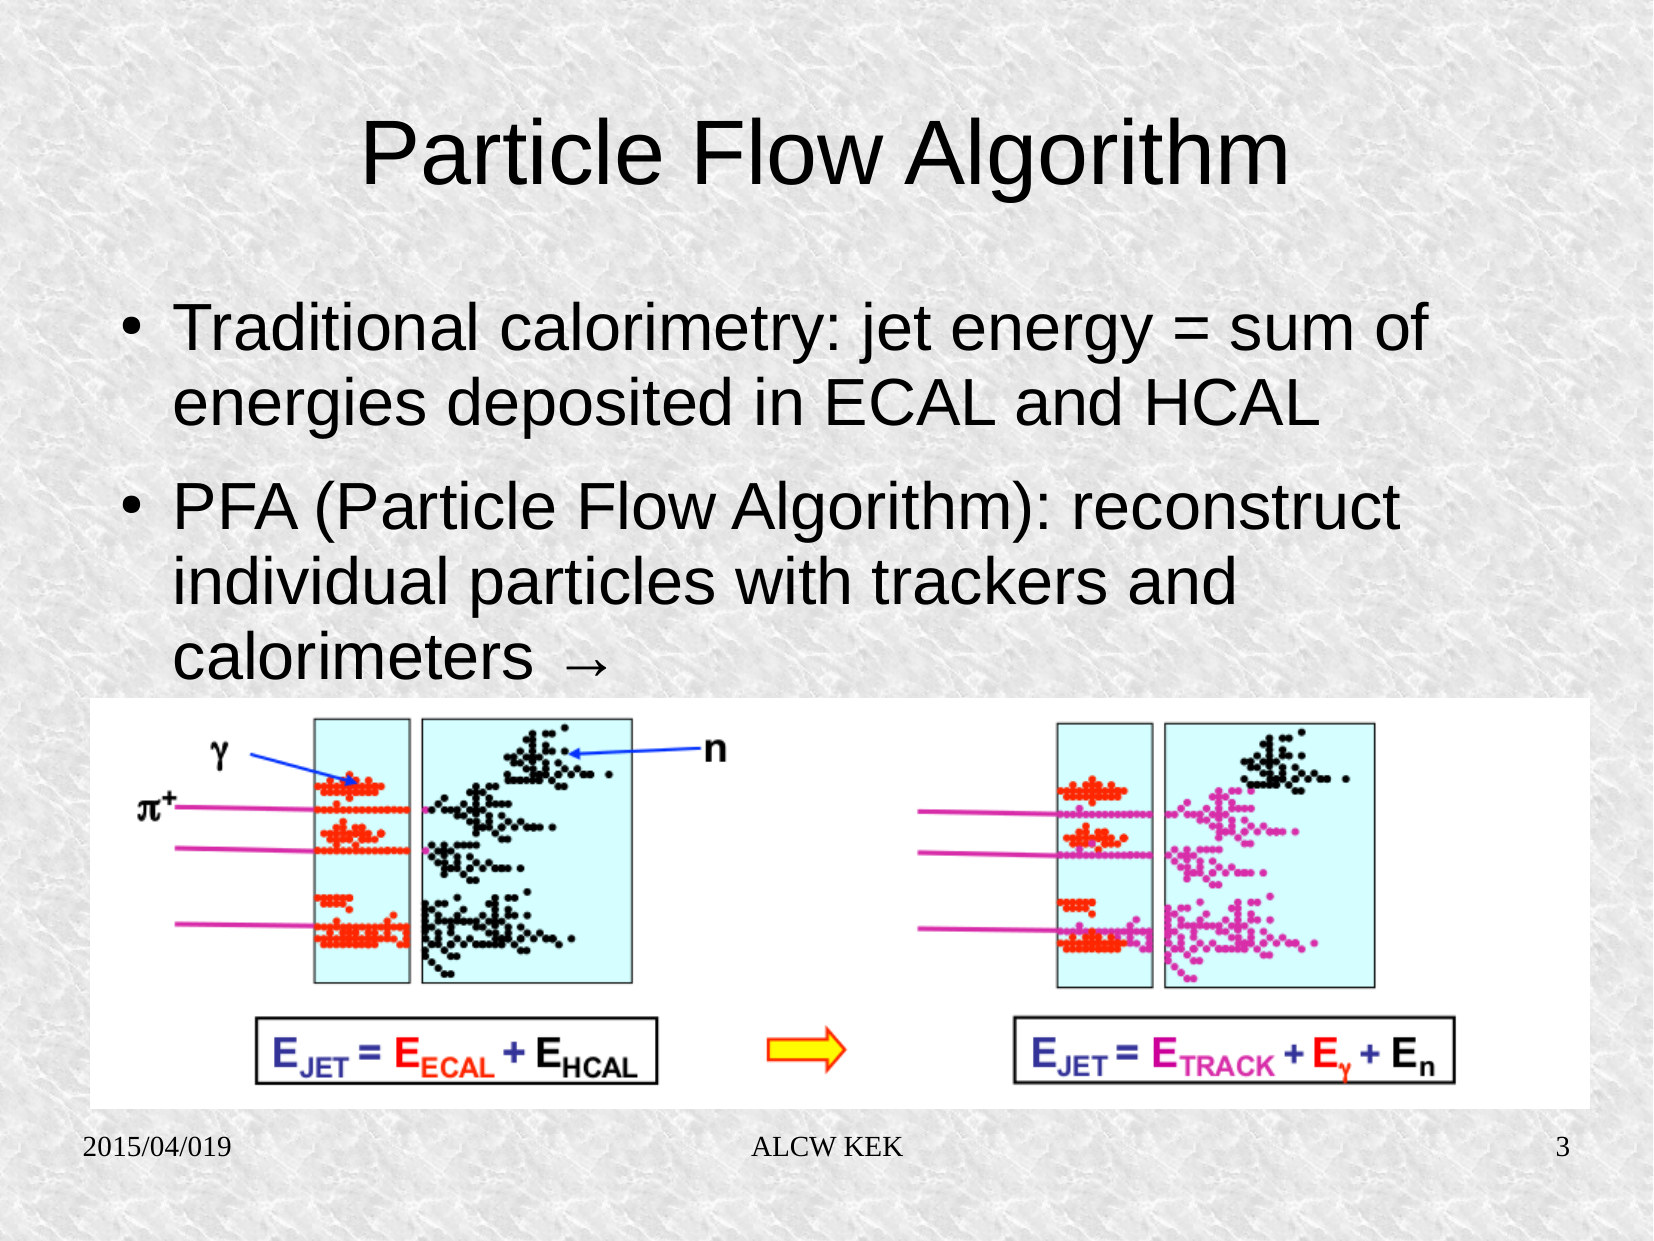

# Particle Flow Algorithm
Traditional calorimetry: jet energy = sum of energies deposited in ECAL and HCAL
PFA (Particle Flow Algorithm): reconstruct individual particles with trackers and calorimeters →
2015/04/019
ALCW KEK
3